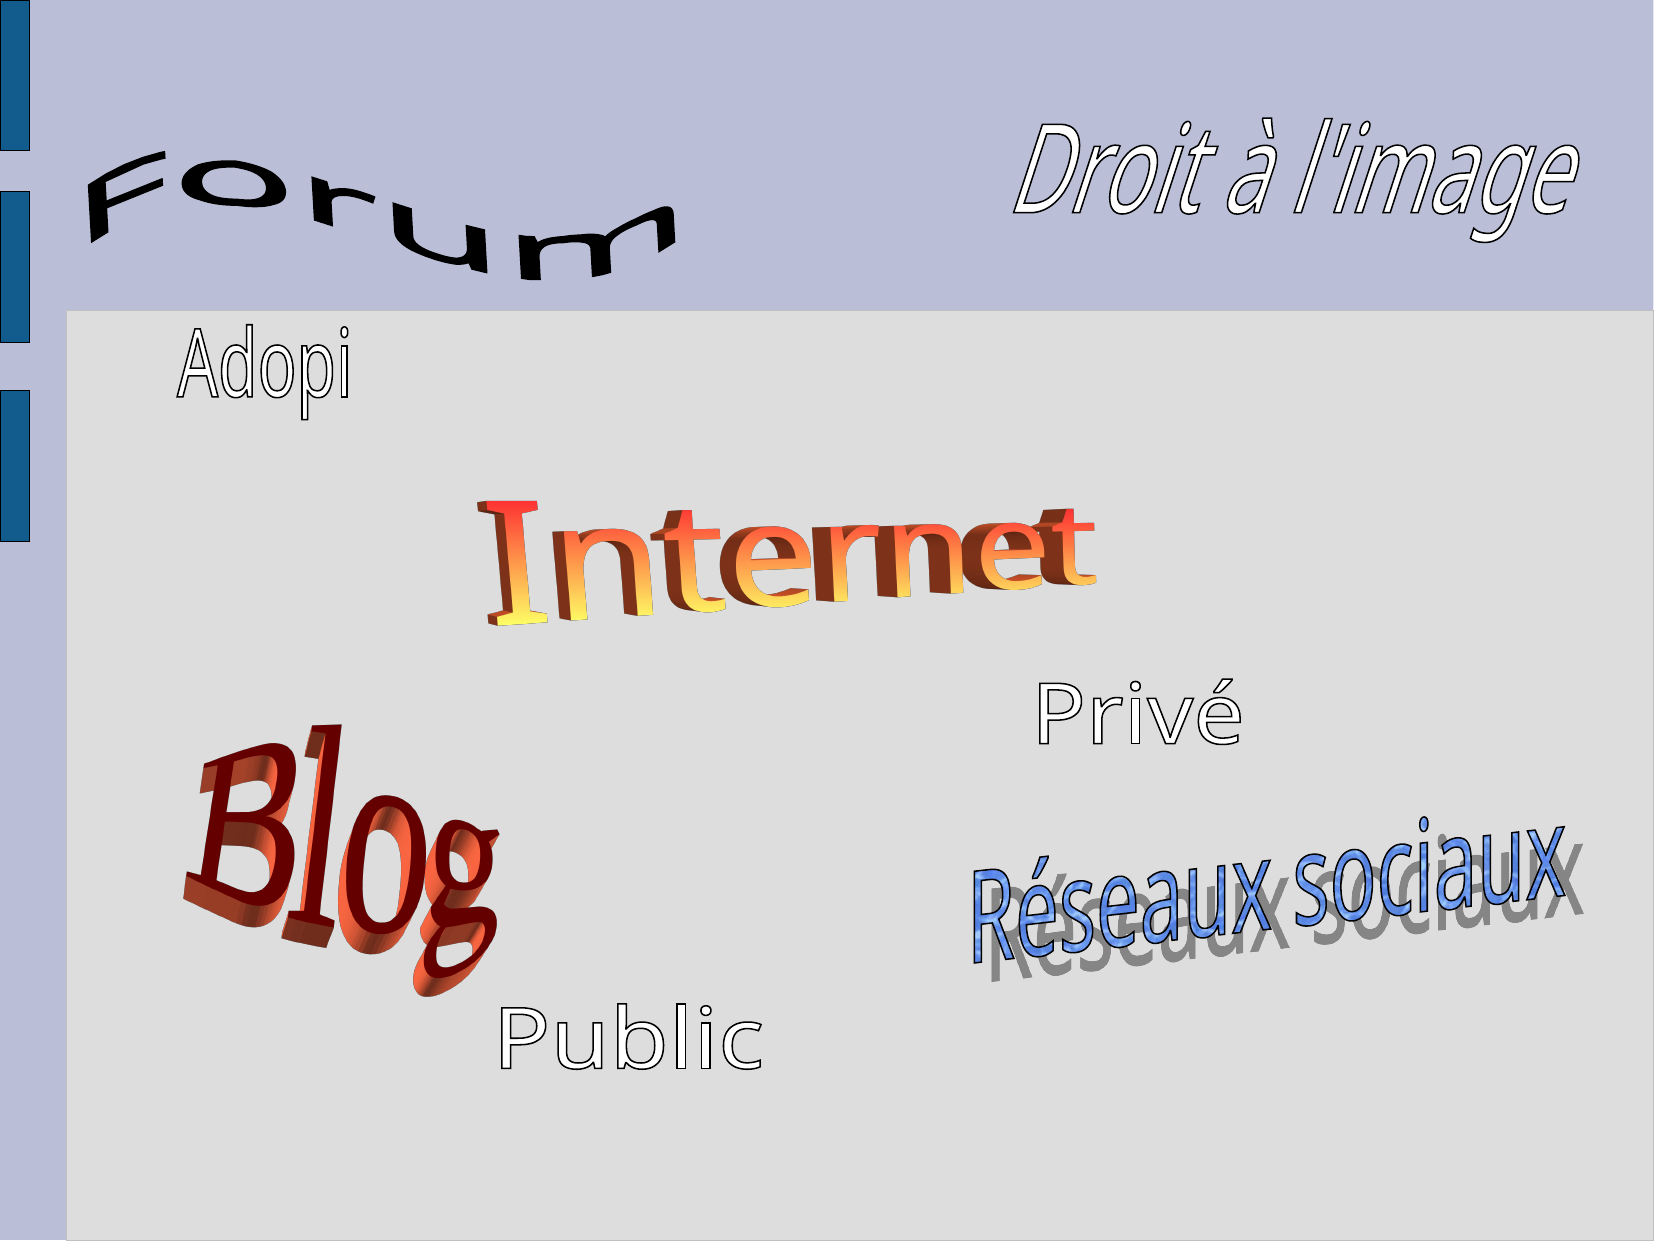

Droit à l'image
Forum
Adopi
Internet
Privé
Blog
Réseaux sociaux
Public